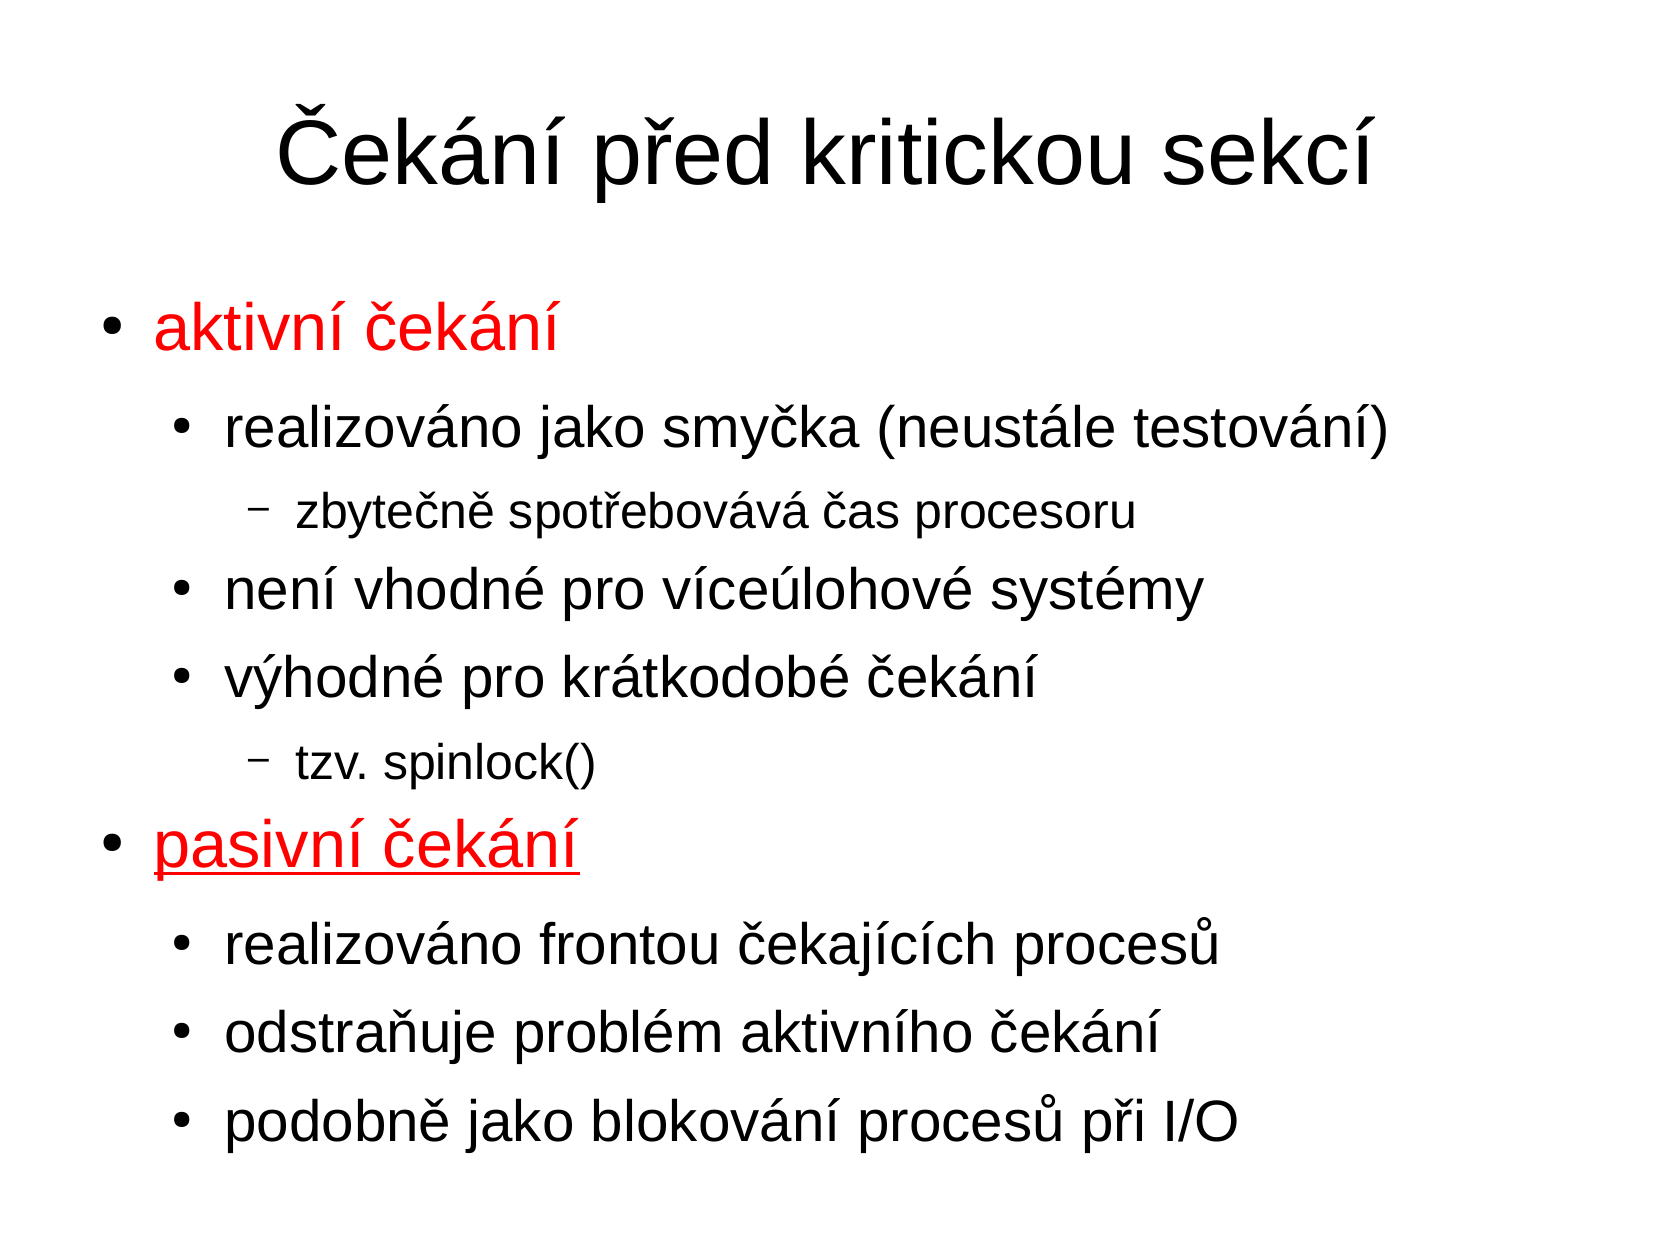

# Čekání před kritickou sekcí
aktivní čekání
realizováno jako smyčka (neustále testování)
zbytečně spotřebovává čas procesoru
není vhodné pro víceúlohové systémy
výhodné pro krátkodobé čekání
tzv. spinlock()
pasivní čekání
realizováno frontou čekajících procesů
odstraňuje problém aktivního čekání
podobně jako blokování procesů při I/O